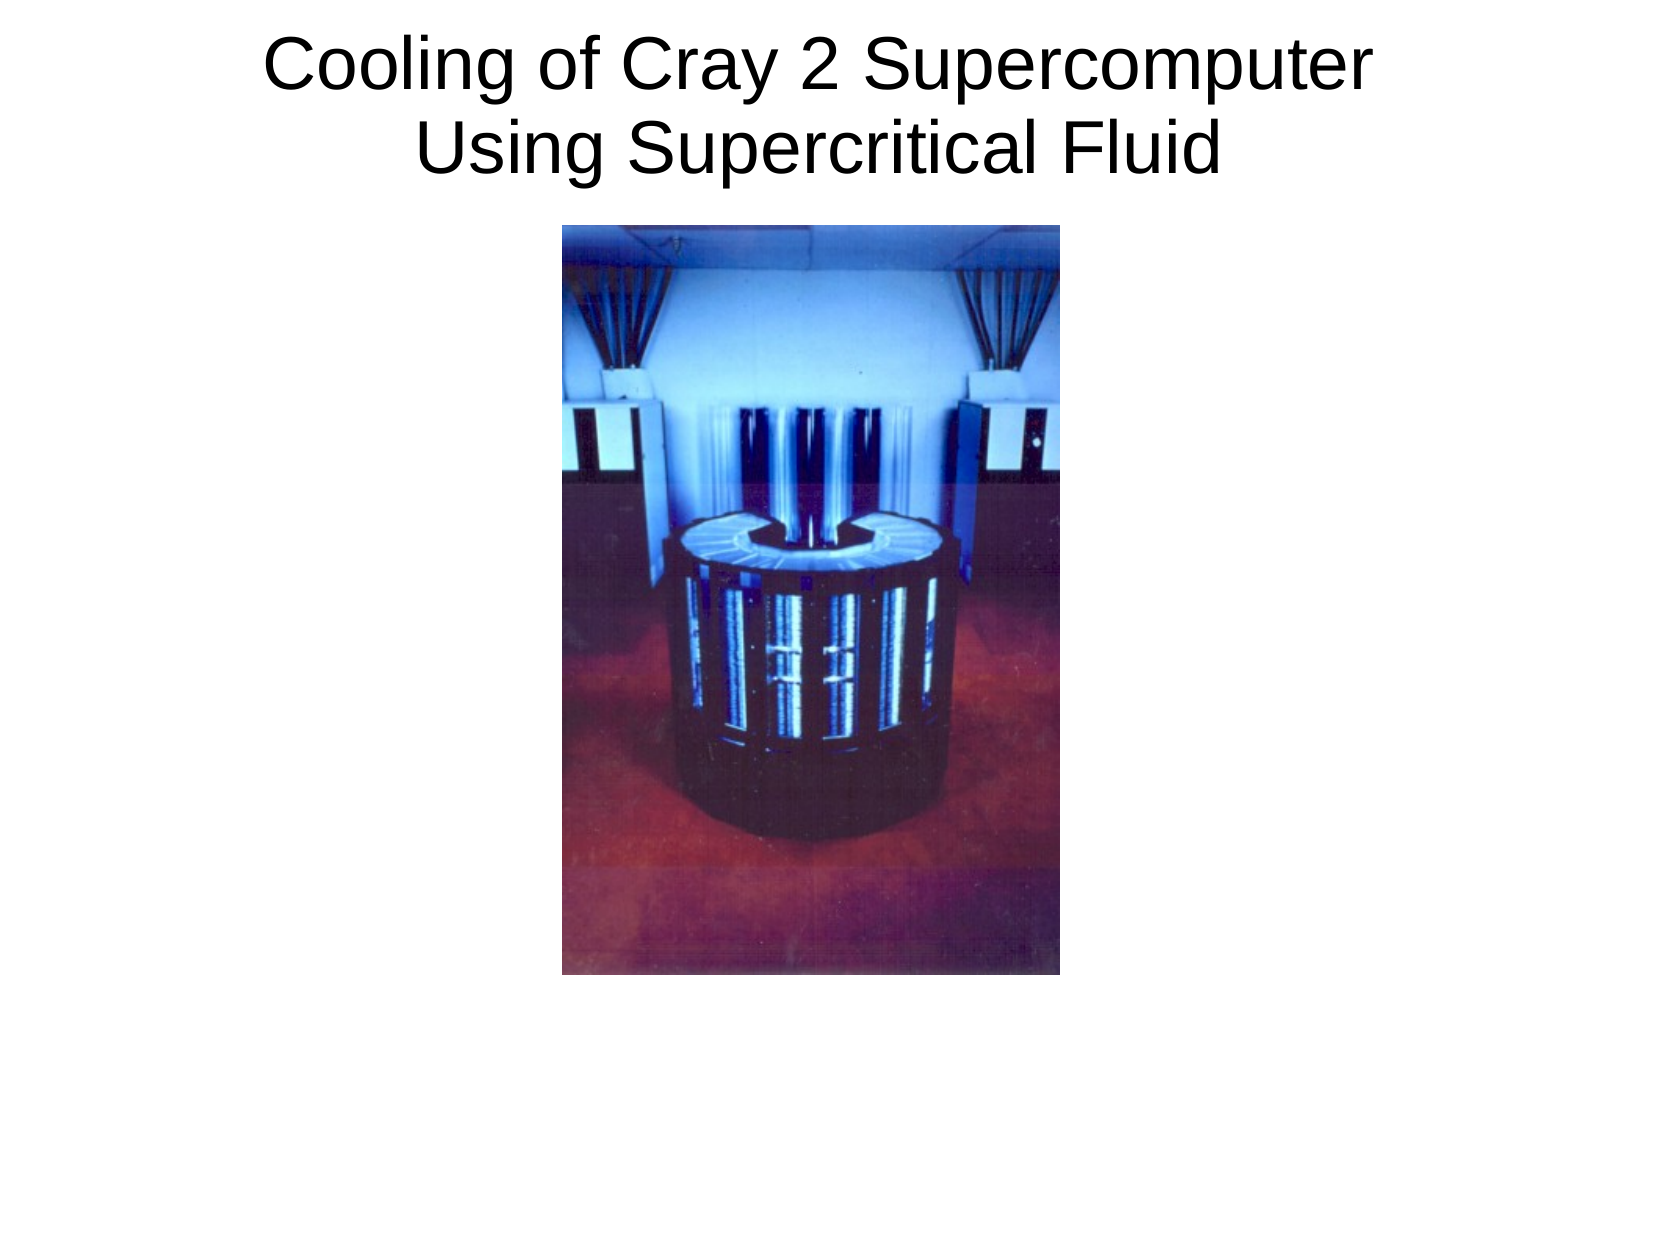

# Cooling of Cray 2 Supercomputer Using Supercritical Fluid